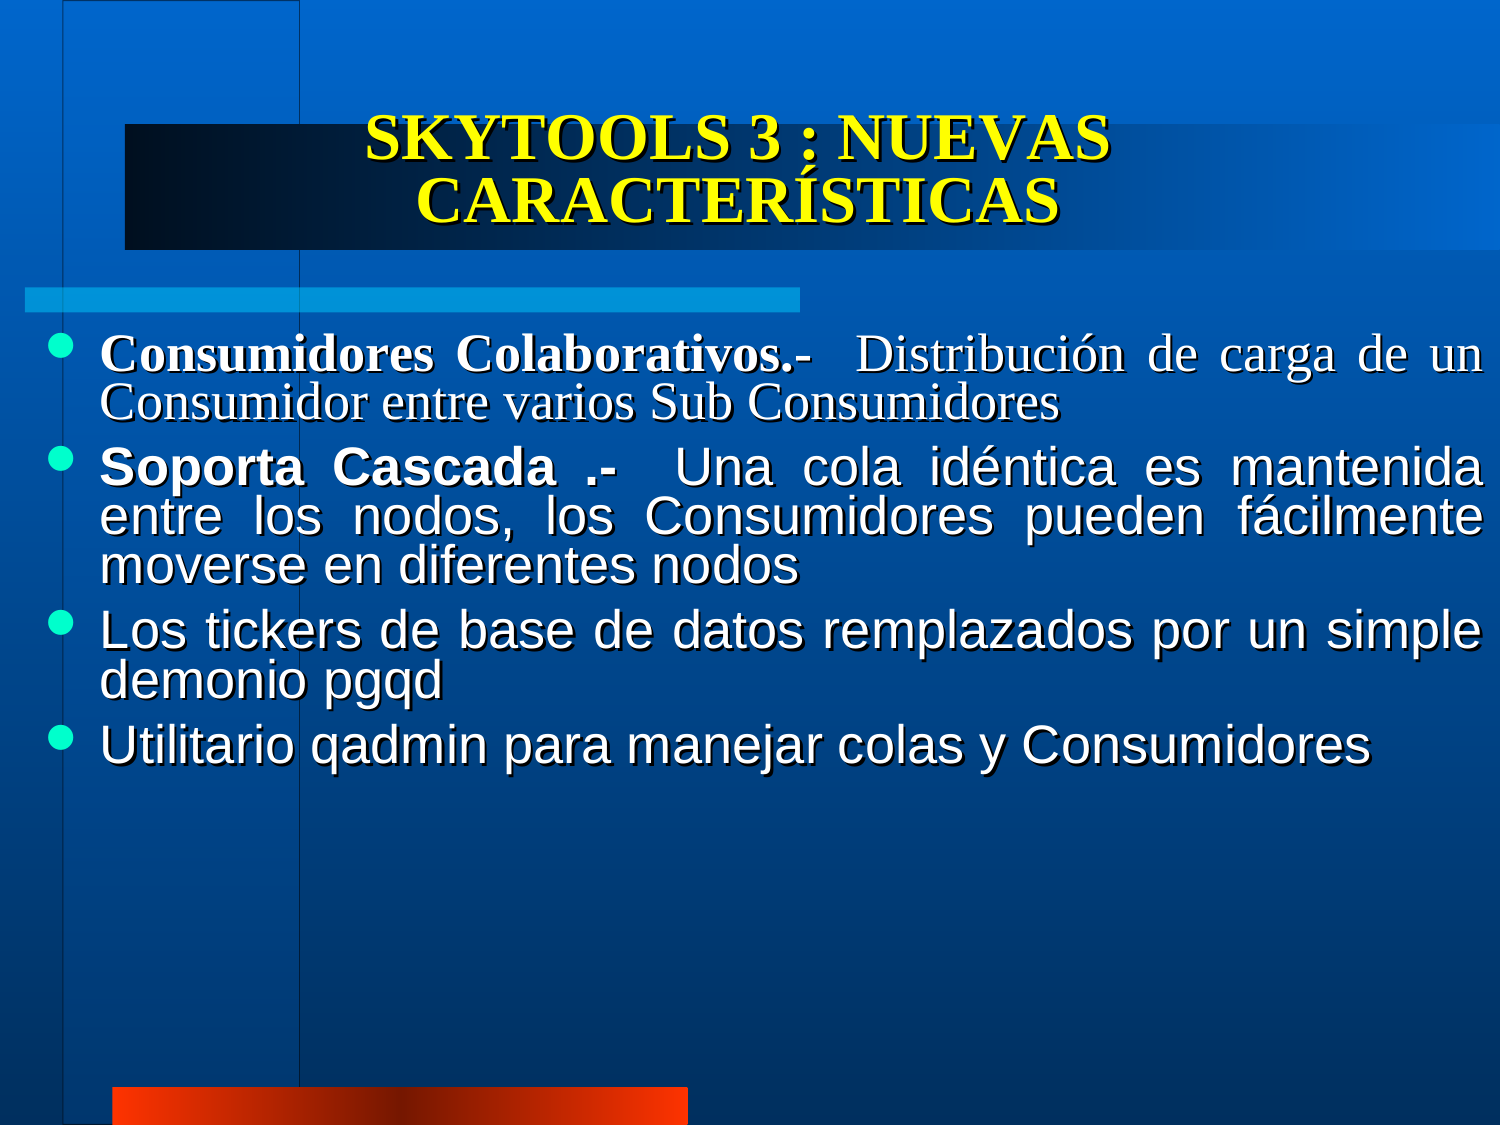

# SKYTOOLS 3 : NUEVAS CARACTERÍSTICAS
Consumidores Colaborativos.- Distribución de carga de un Consumidor entre varios Sub Consumidores
Soporta Cascada .- Una cola idéntica es mantenida entre los nodos, los Consumidores pueden fácilmente moverse en diferentes nodos
Los tickers de base de datos remplazados por un simple demonio pgqd
Utilitario qadmin para manejar colas y Consumidores